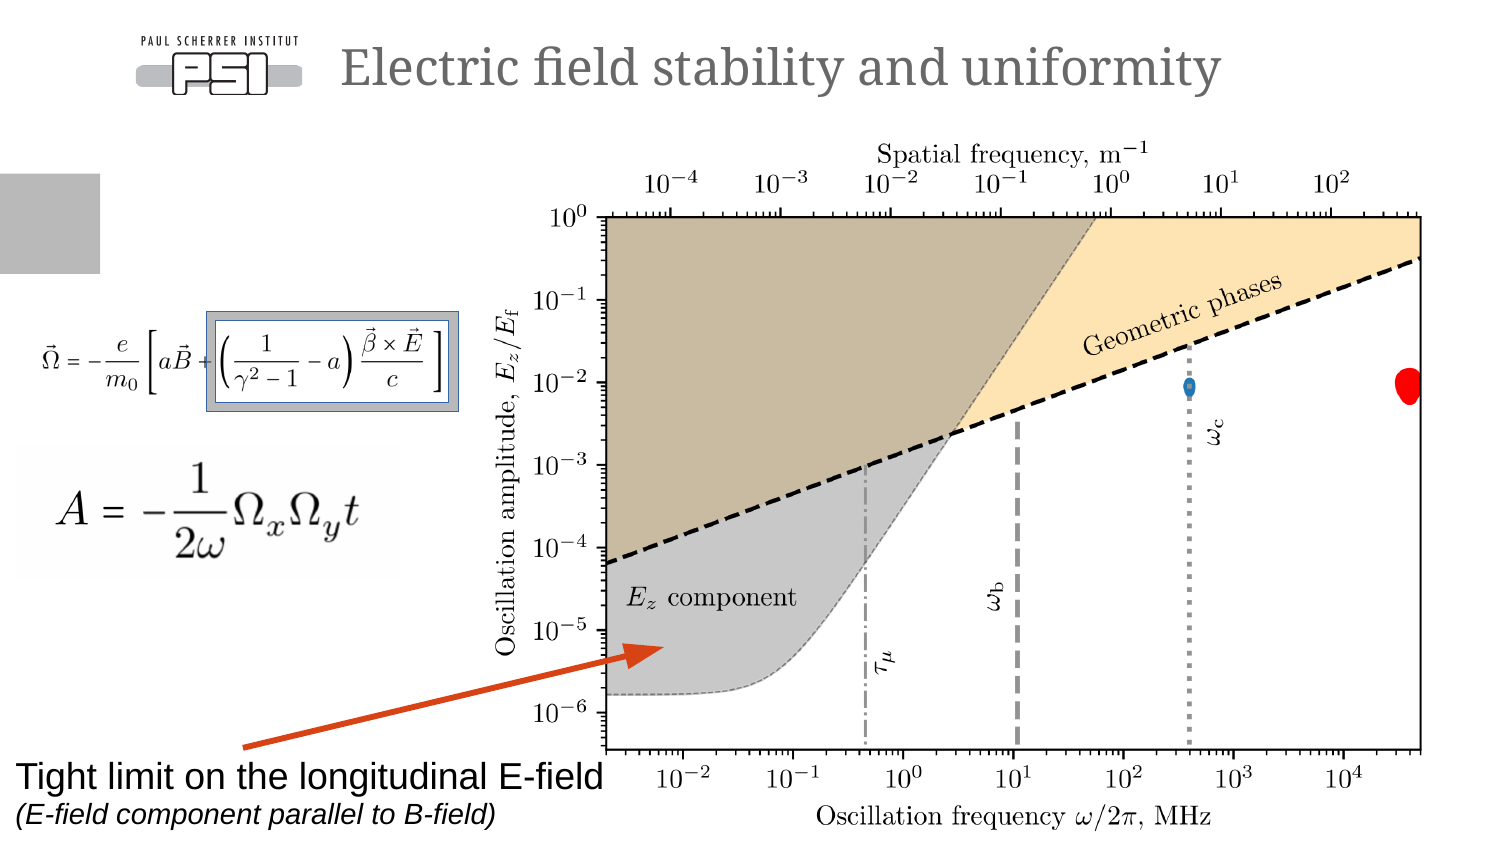

# Electric field stability and uniformity
Tight limit on the longitudinal E-field
(E-field component parallel to B-field)
Page